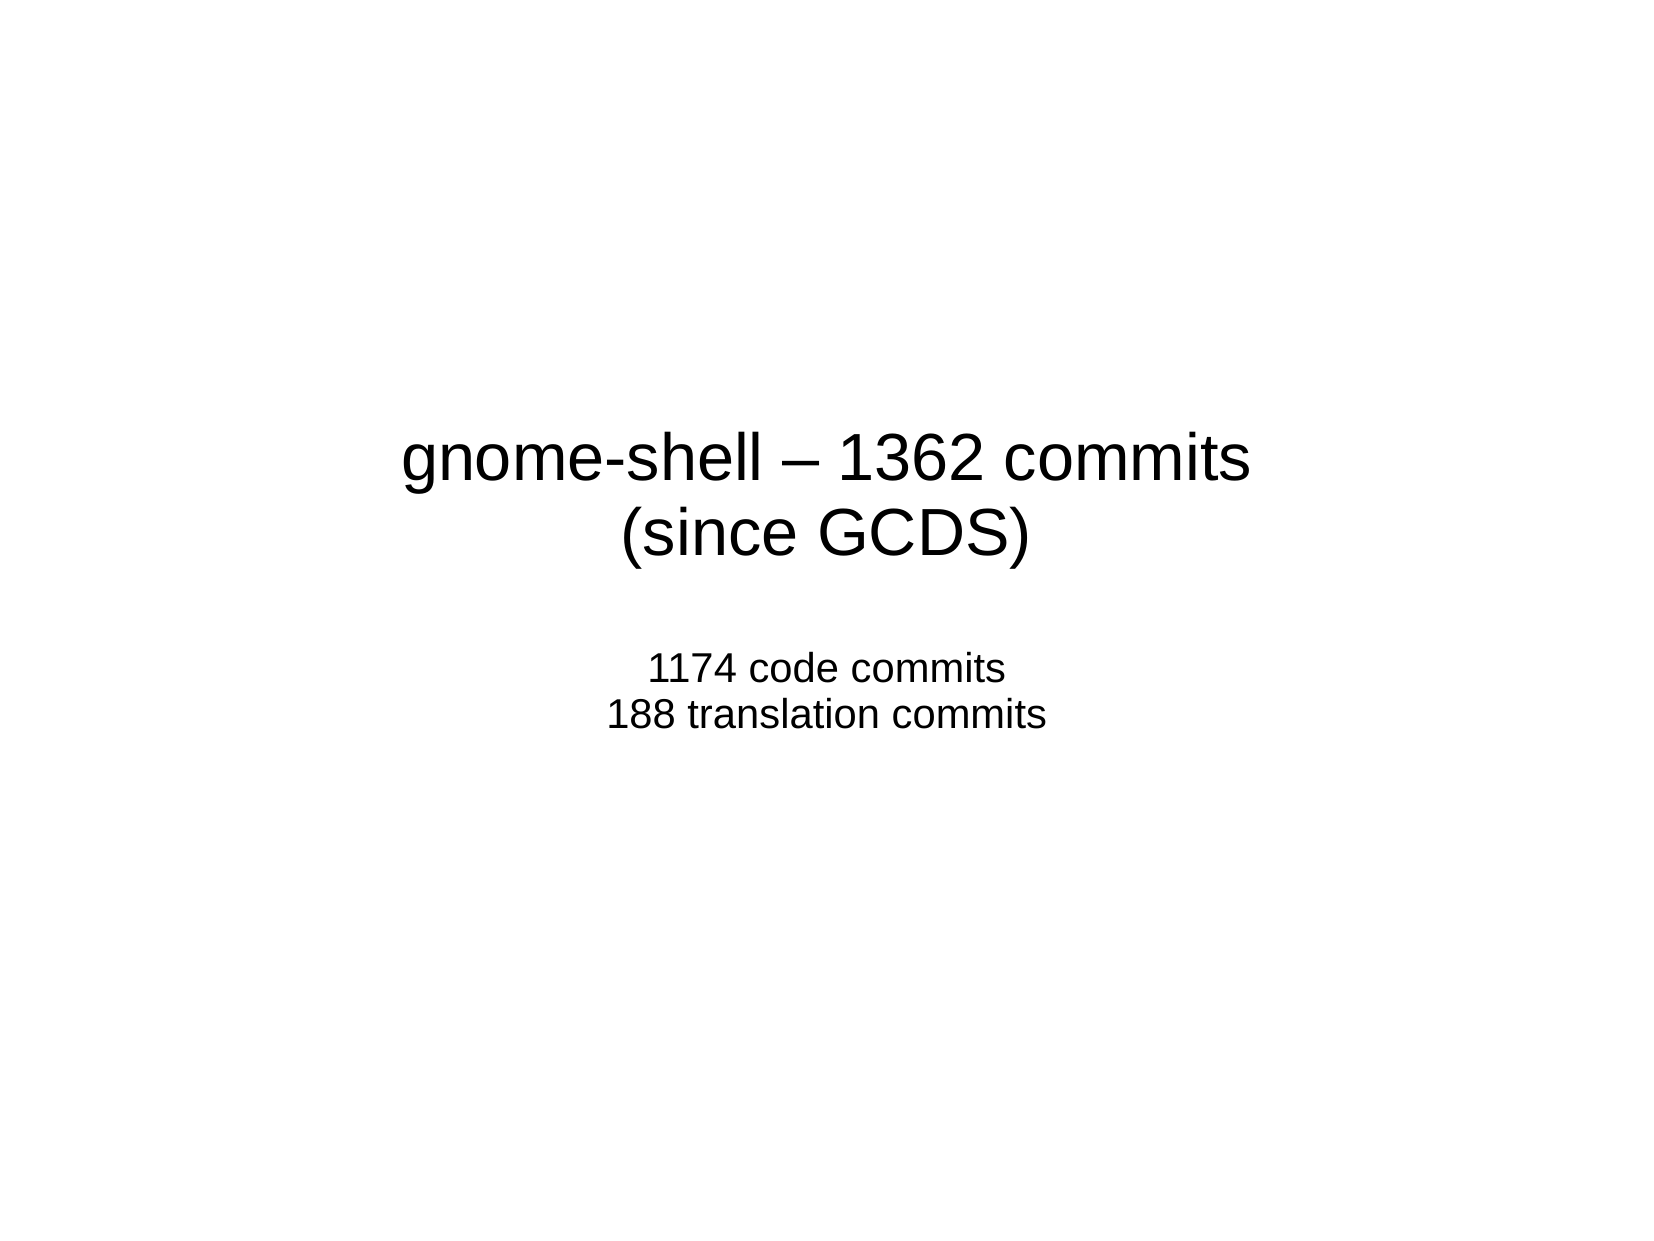

# gnome-shell – 1362 commits
(since GCDS)
1174 code commits
188 translation commits